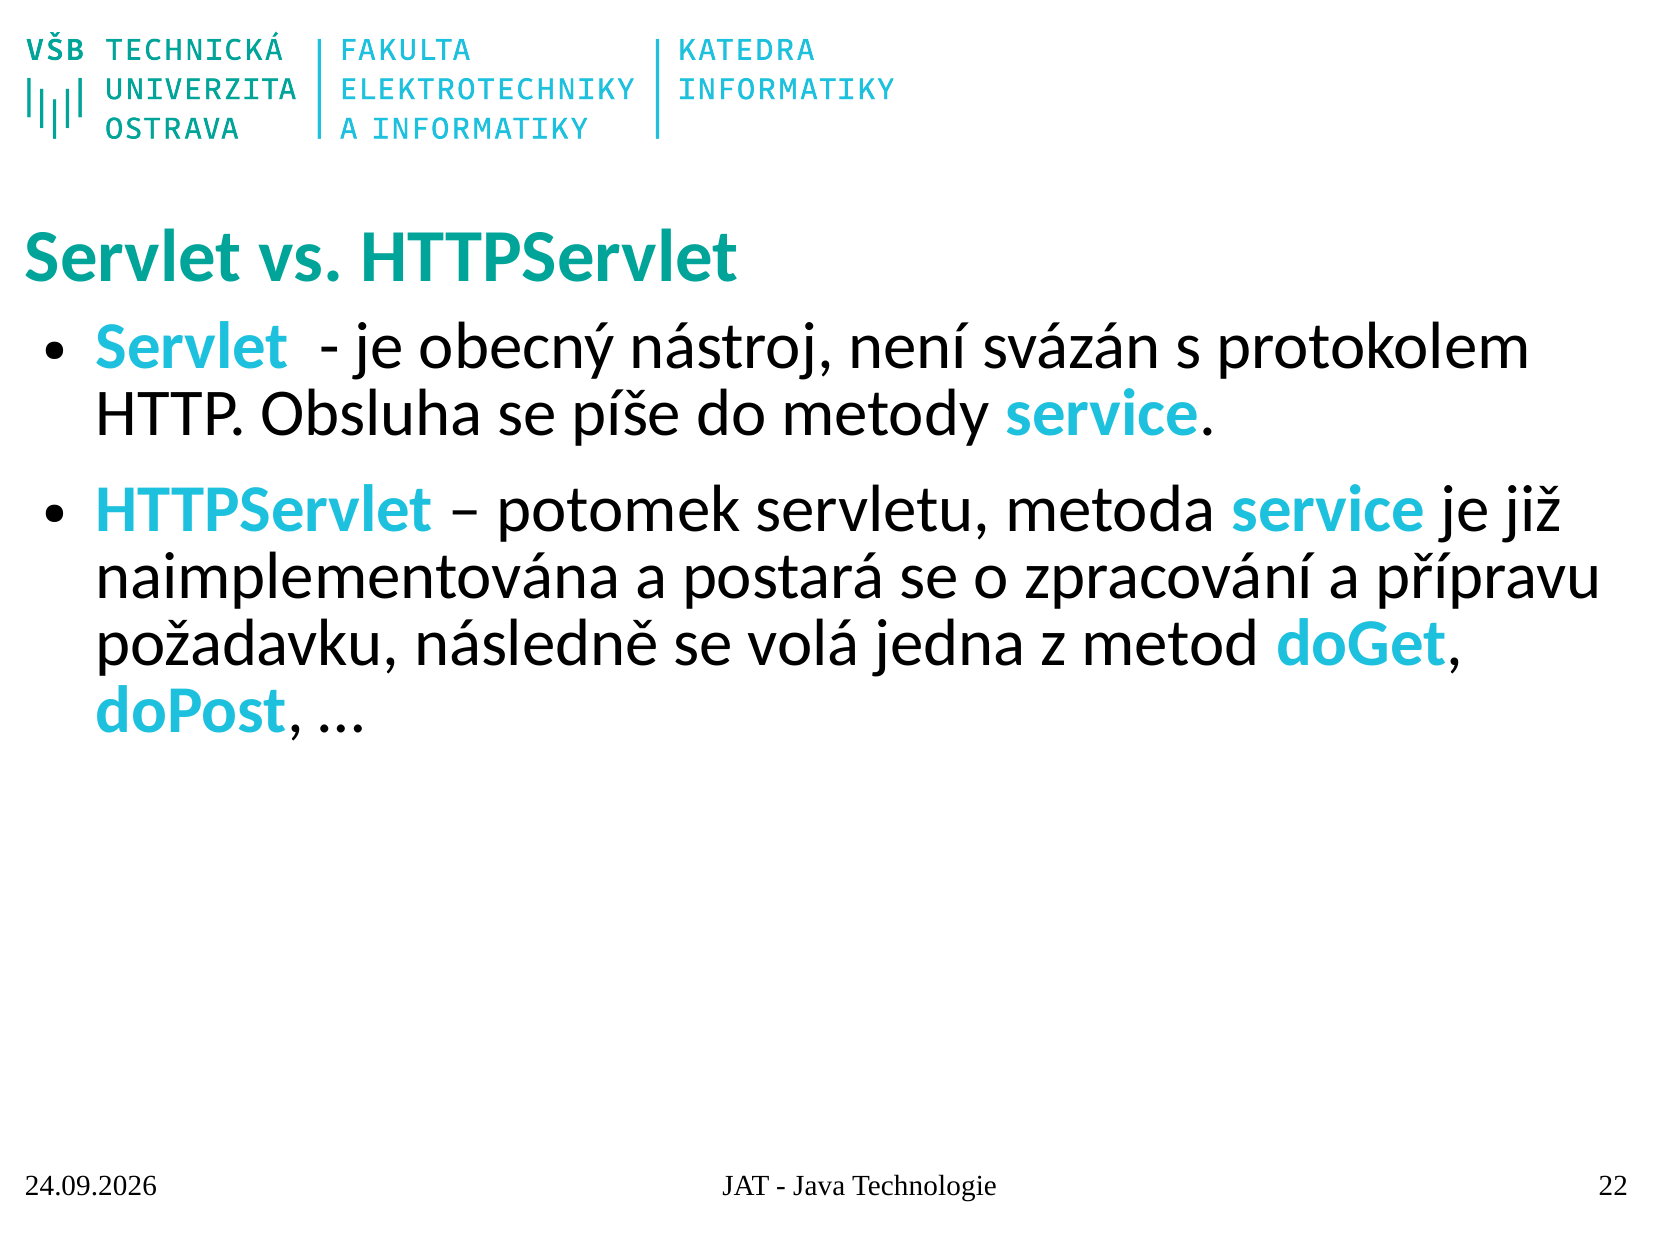

Servlet vs. HTTPServlet
# Servlet - je obecný nástroj, není svázán s protokolem HTTP. Obsluha se píše do metody service.
HTTPServlet – potomek servletu, metoda service je již naimplementována a postará se o zpracování a přípravu požadavku, následně se volá jedna z metod doGet, doPost, …
JAT - Java Technologie
22